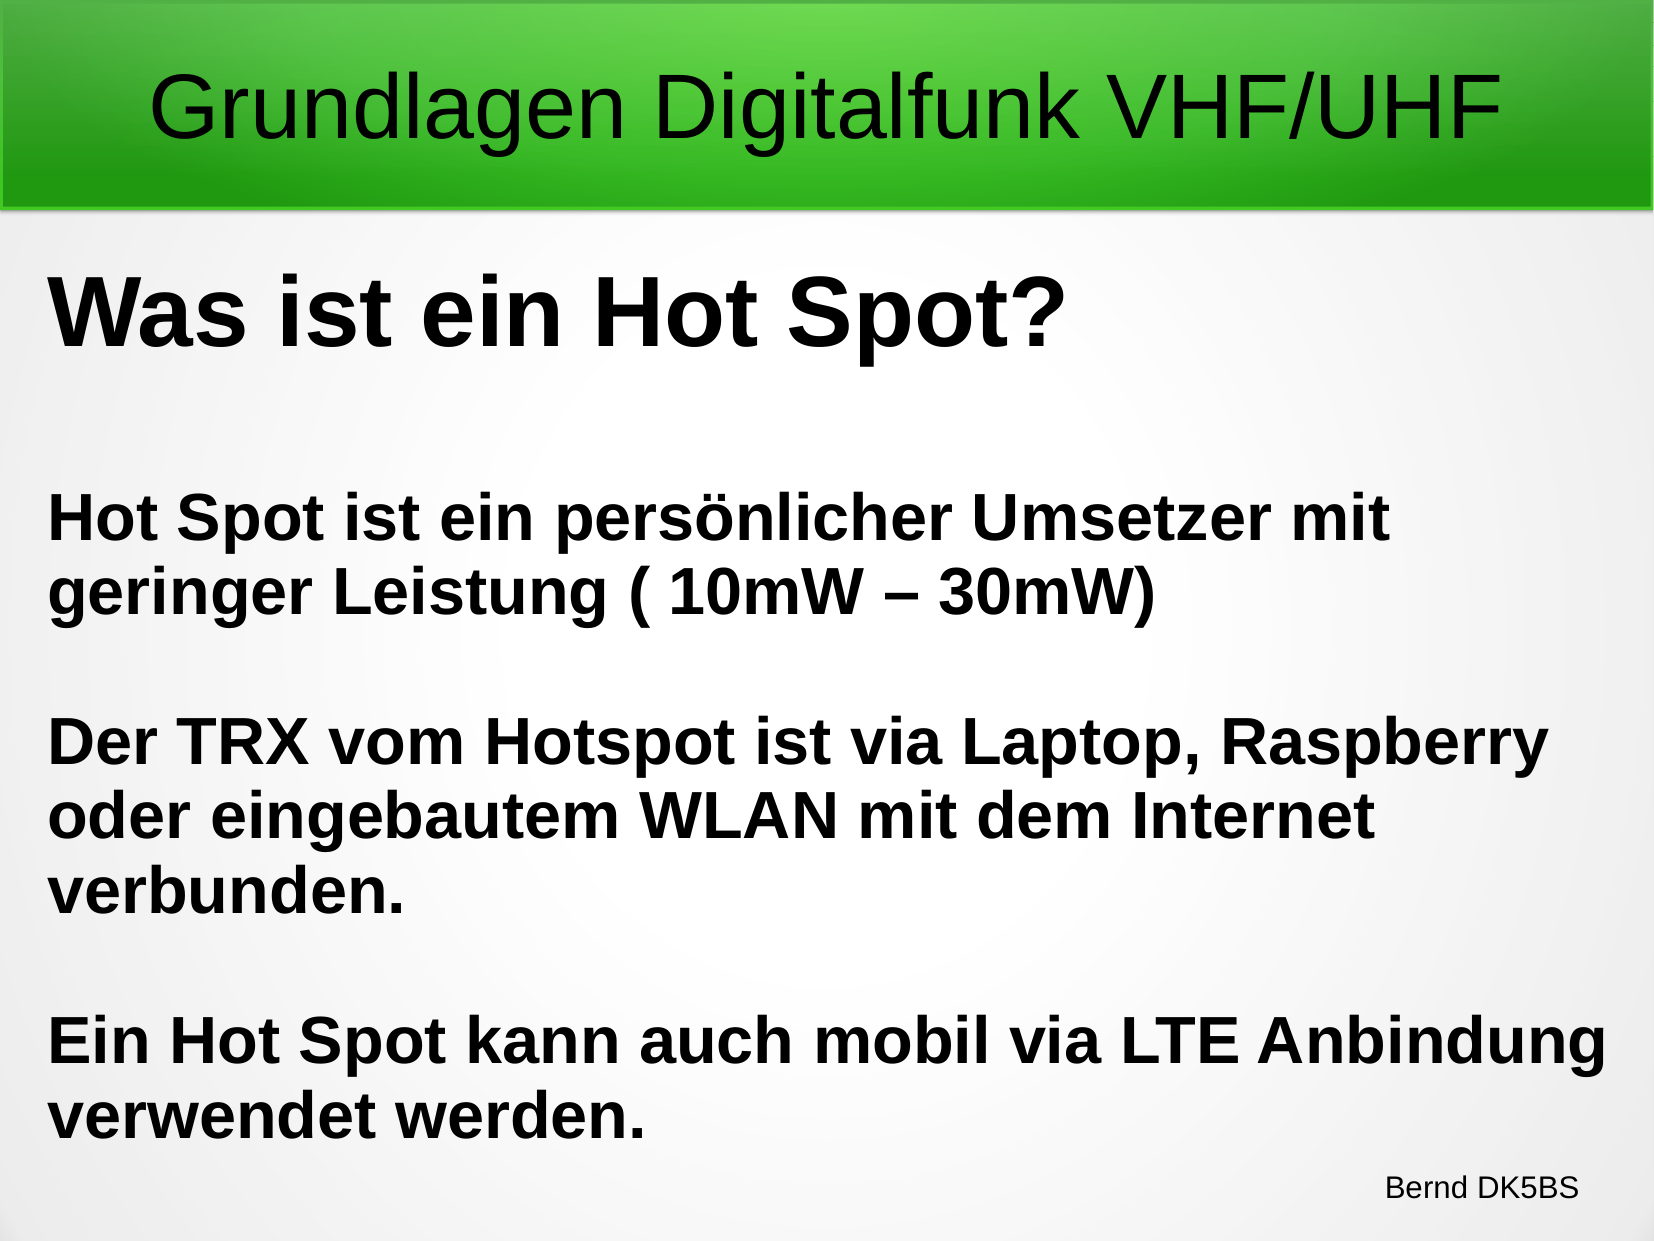

# Grundlagen Digitalfunk VHF/UHF
Was ist ein Hot Spot?
Hot Spot ist ein persönlicher Umsetzer mit geringer Leistung ( 10mW – 30mW)
Der TRX vom Hotspot ist via Laptop, Raspberry oder eingebautem WLAN mit dem Internet verbunden.
Ein Hot Spot kann auch mobil via LTE Anbindung verwendet werden.
Bernd DK5BS